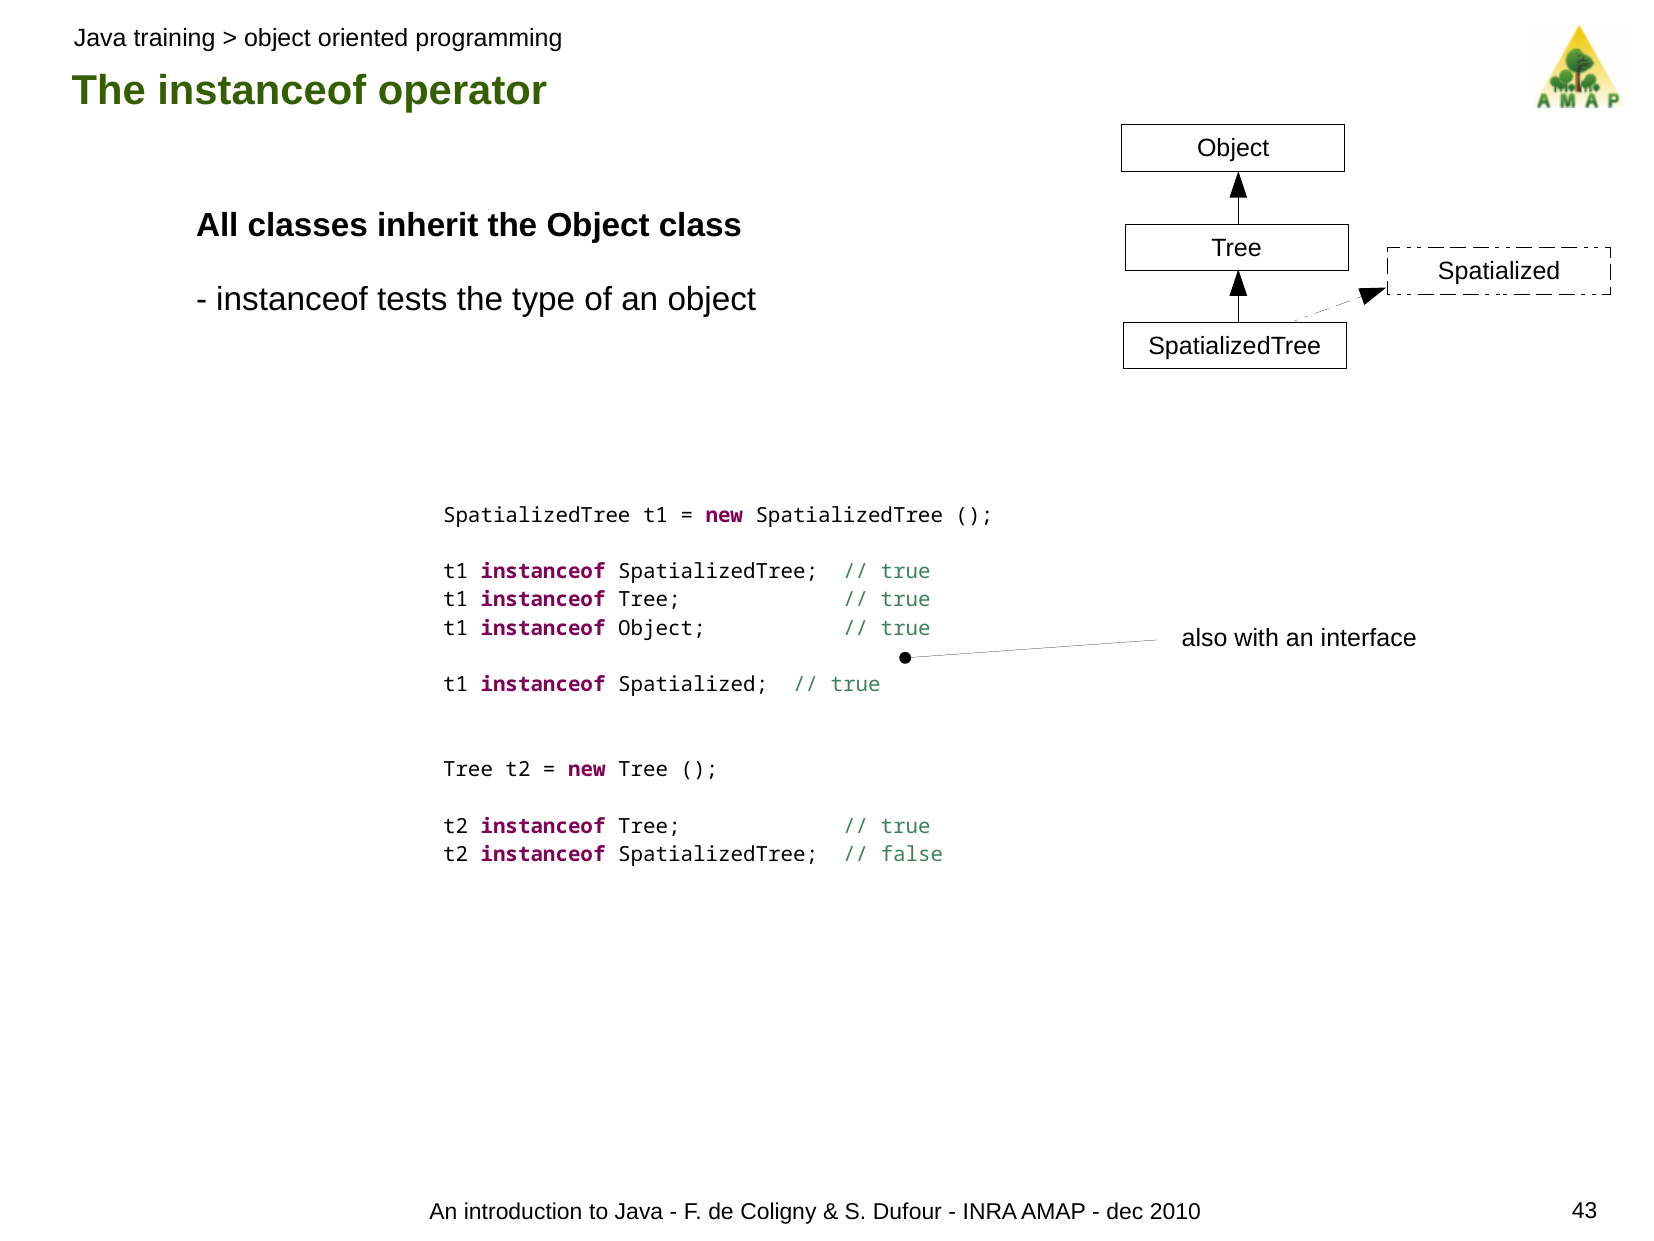

Java training > object oriented programming
The instanceof operator
Object
All classes inherit the Object class
- instanceof tests the type of an object
Tree
Spatialized
SpatializedTree
SpatializedTree t1 = new SpatializedTree ();
t1 instanceof SpatializedTree; // true
t1 instanceof Tree; // true
t1 instanceof Object; // true
t1 instanceof Spatialized; // true
Tree t2 = new Tree ();
t2 instanceof Tree; // true
t2 instanceof SpatializedTree; // false
also with an interface
43